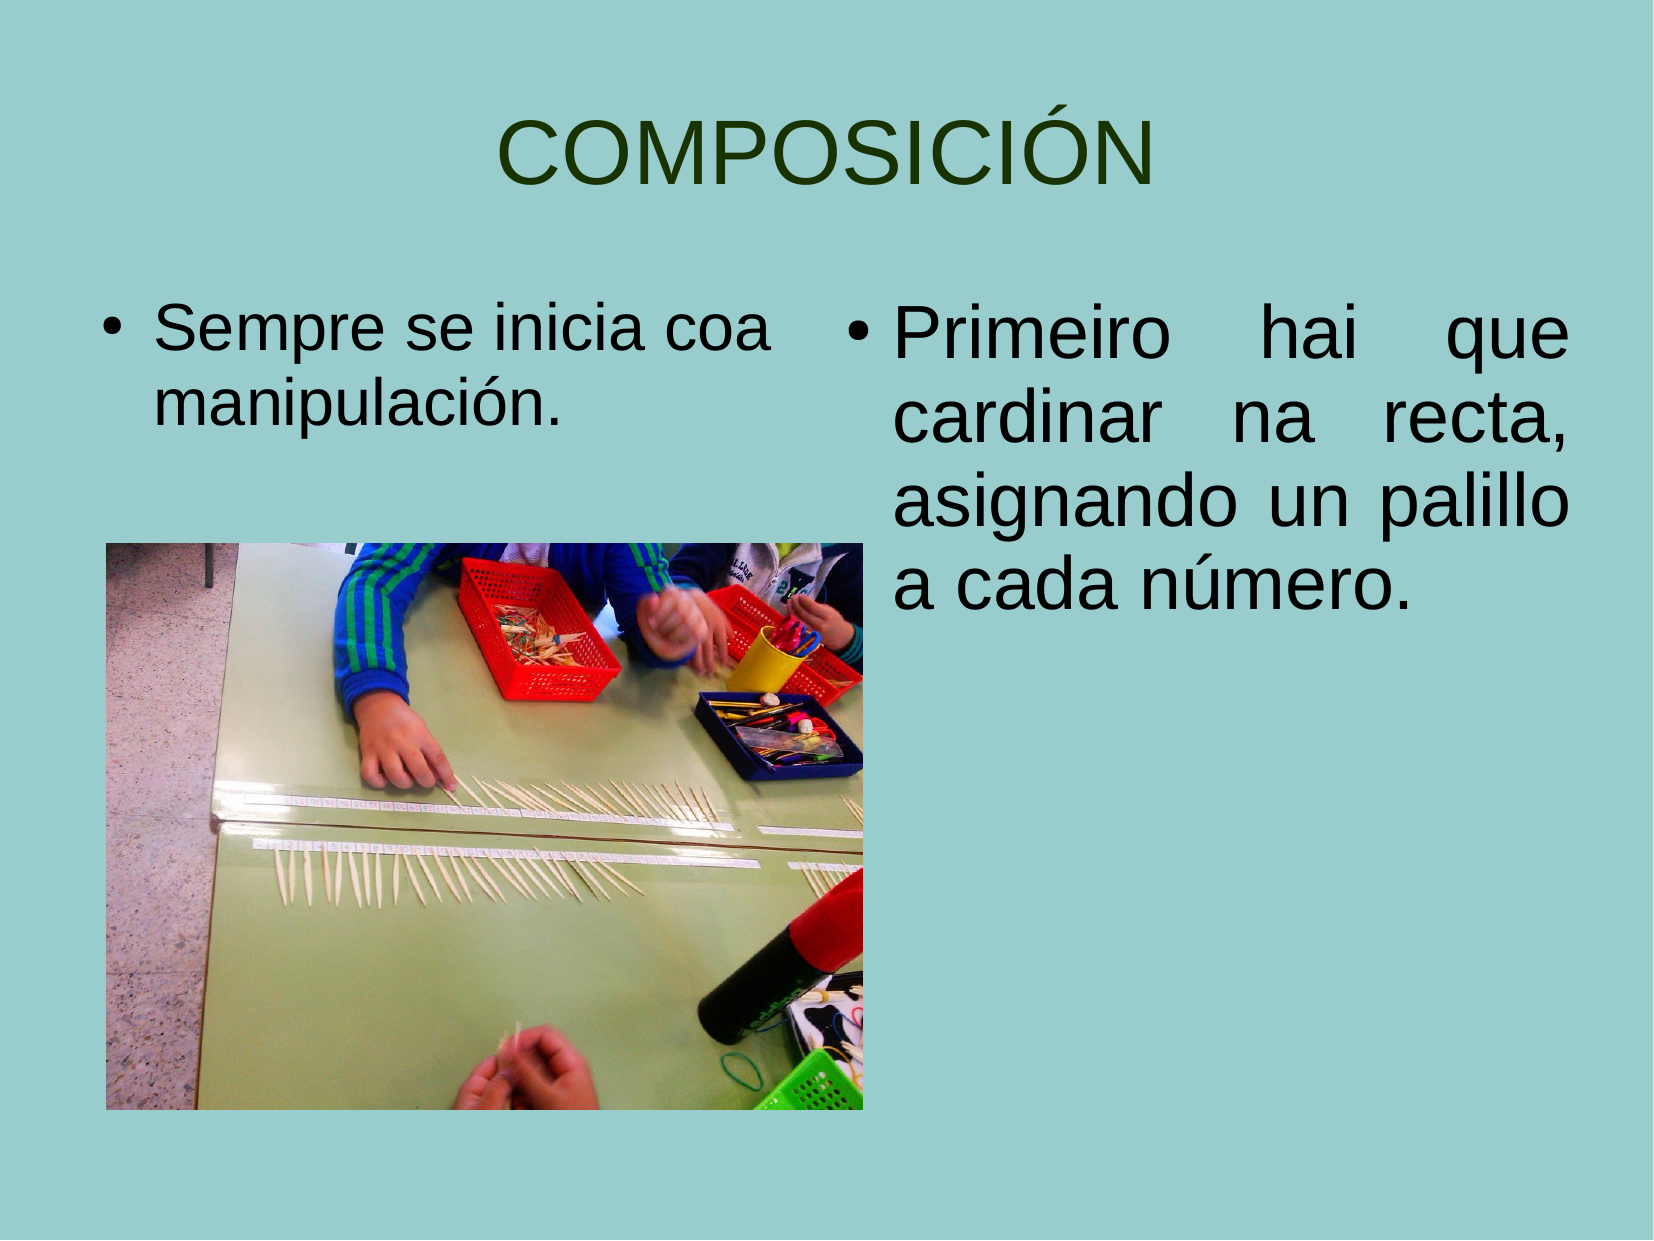

# COMPOSICIÓN
Sempre se inicia coa manipulación.
Primeiro hai que cardinar na recta, asignando un palillo a cada número.